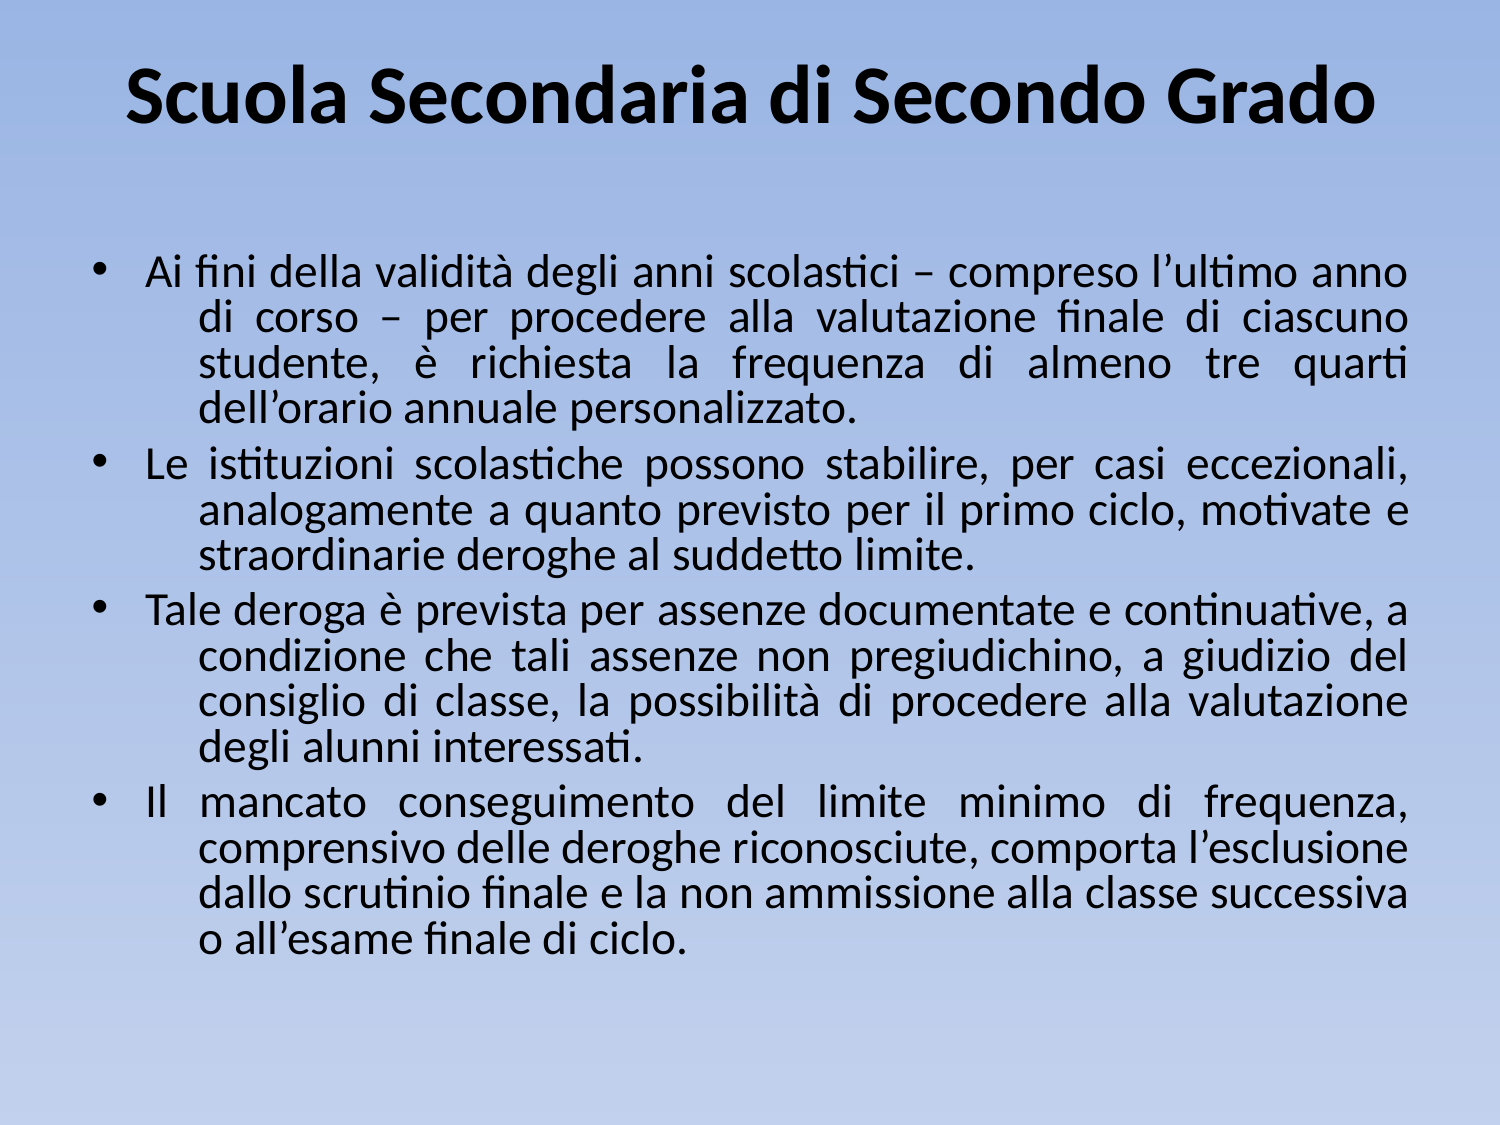

# Scuola Secondaria di Secondo Grado
Ai fini della validità degli anni scolastici – compreso l’ultimo anno di corso – per procedere alla valutazione finale di ciascuno studente, è richiesta la frequenza di almeno tre quarti dell’orario annuale personalizzato.
Le istituzioni scolastiche possono stabilire, per casi eccezionali, analogamente a quanto previsto per il primo ciclo, motivate e straordinarie deroghe al suddetto limite.
Tale deroga è prevista per assenze documentate e continuative, a condizione che tali assenze non pregiudichino, a giudizio del consiglio di classe, la possibilità di procedere alla valutazione degli alunni interessati.
Il mancato conseguimento del limite minimo di frequenza, comprensivo delle deroghe riconosciute, comporta l’esclusione dallo scrutinio finale e la non ammissione alla classe successiva o all’esame finale di ciclo.